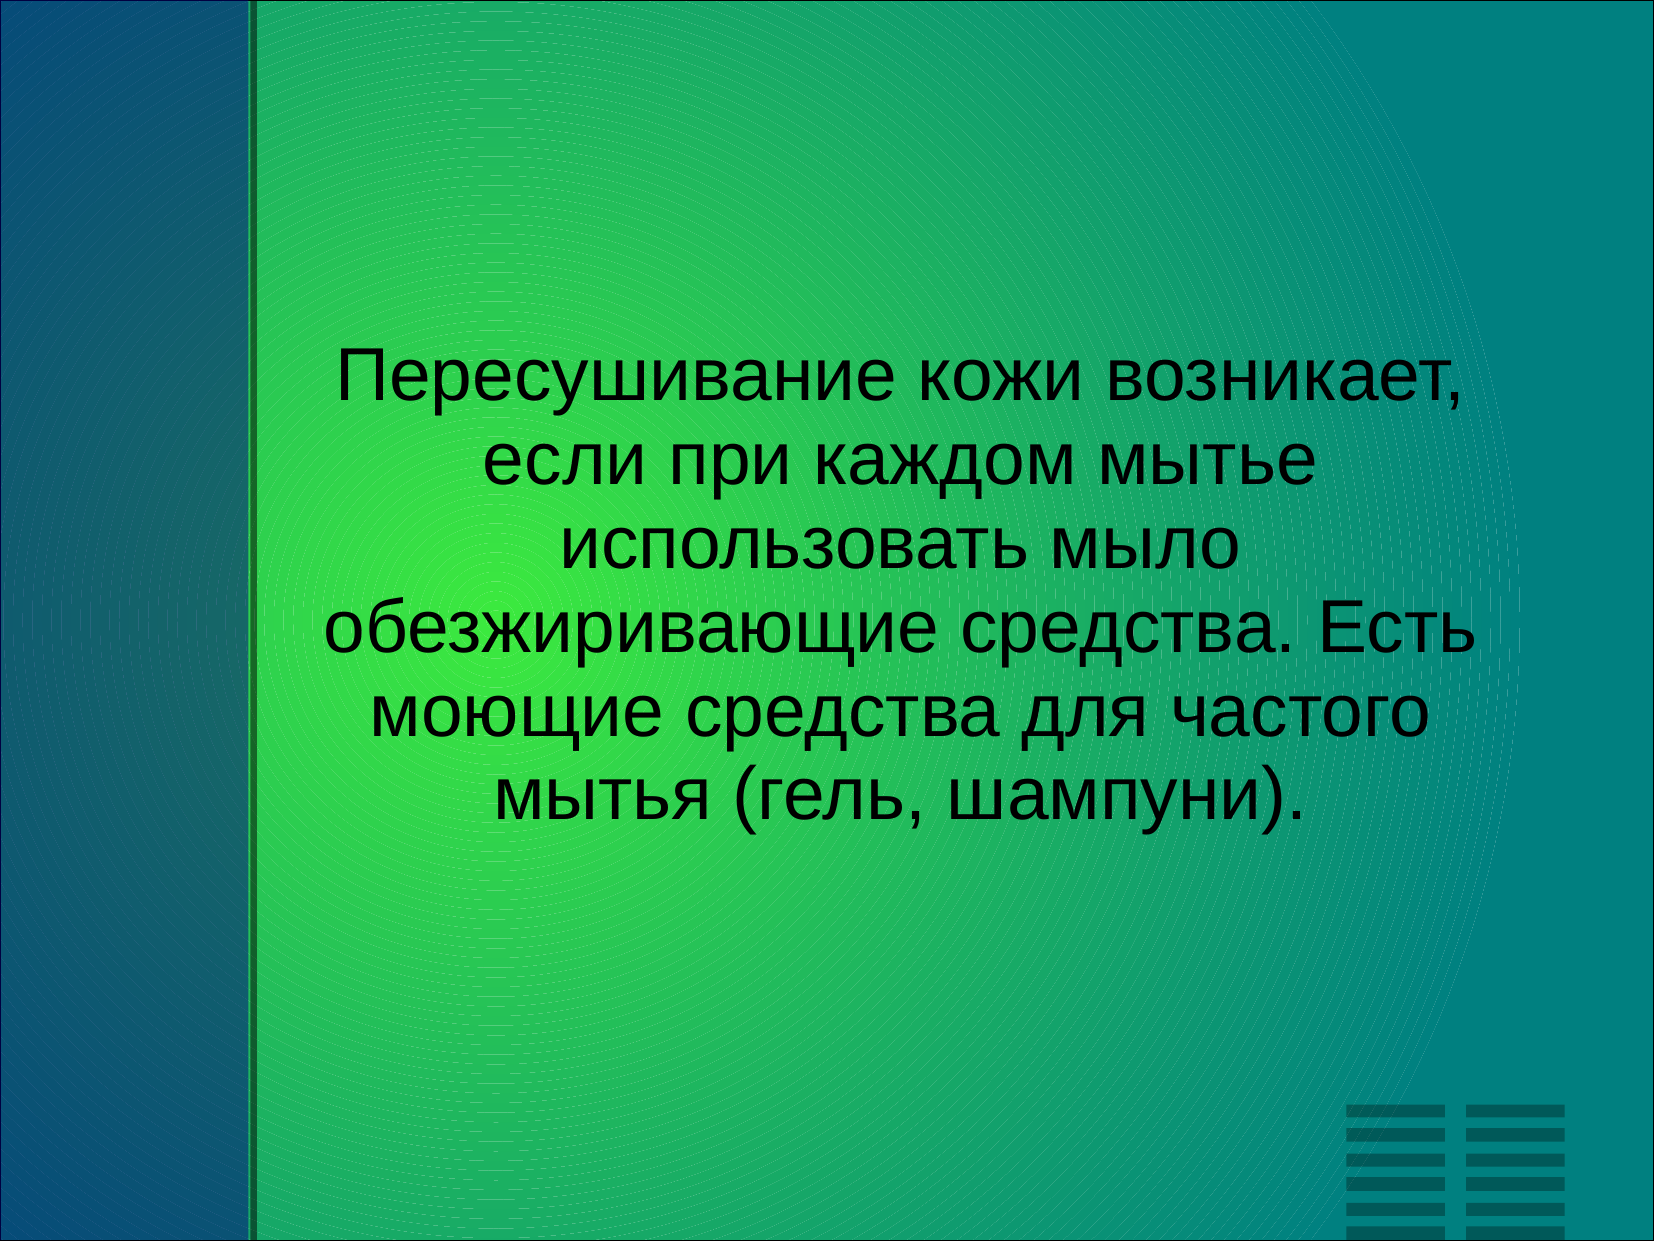

#
Пересушивание кожи возникает, если при каждом мытье использовать мыло обезжиривающие средства. Есть моющие средства для частого мытья (гель, шампуни).